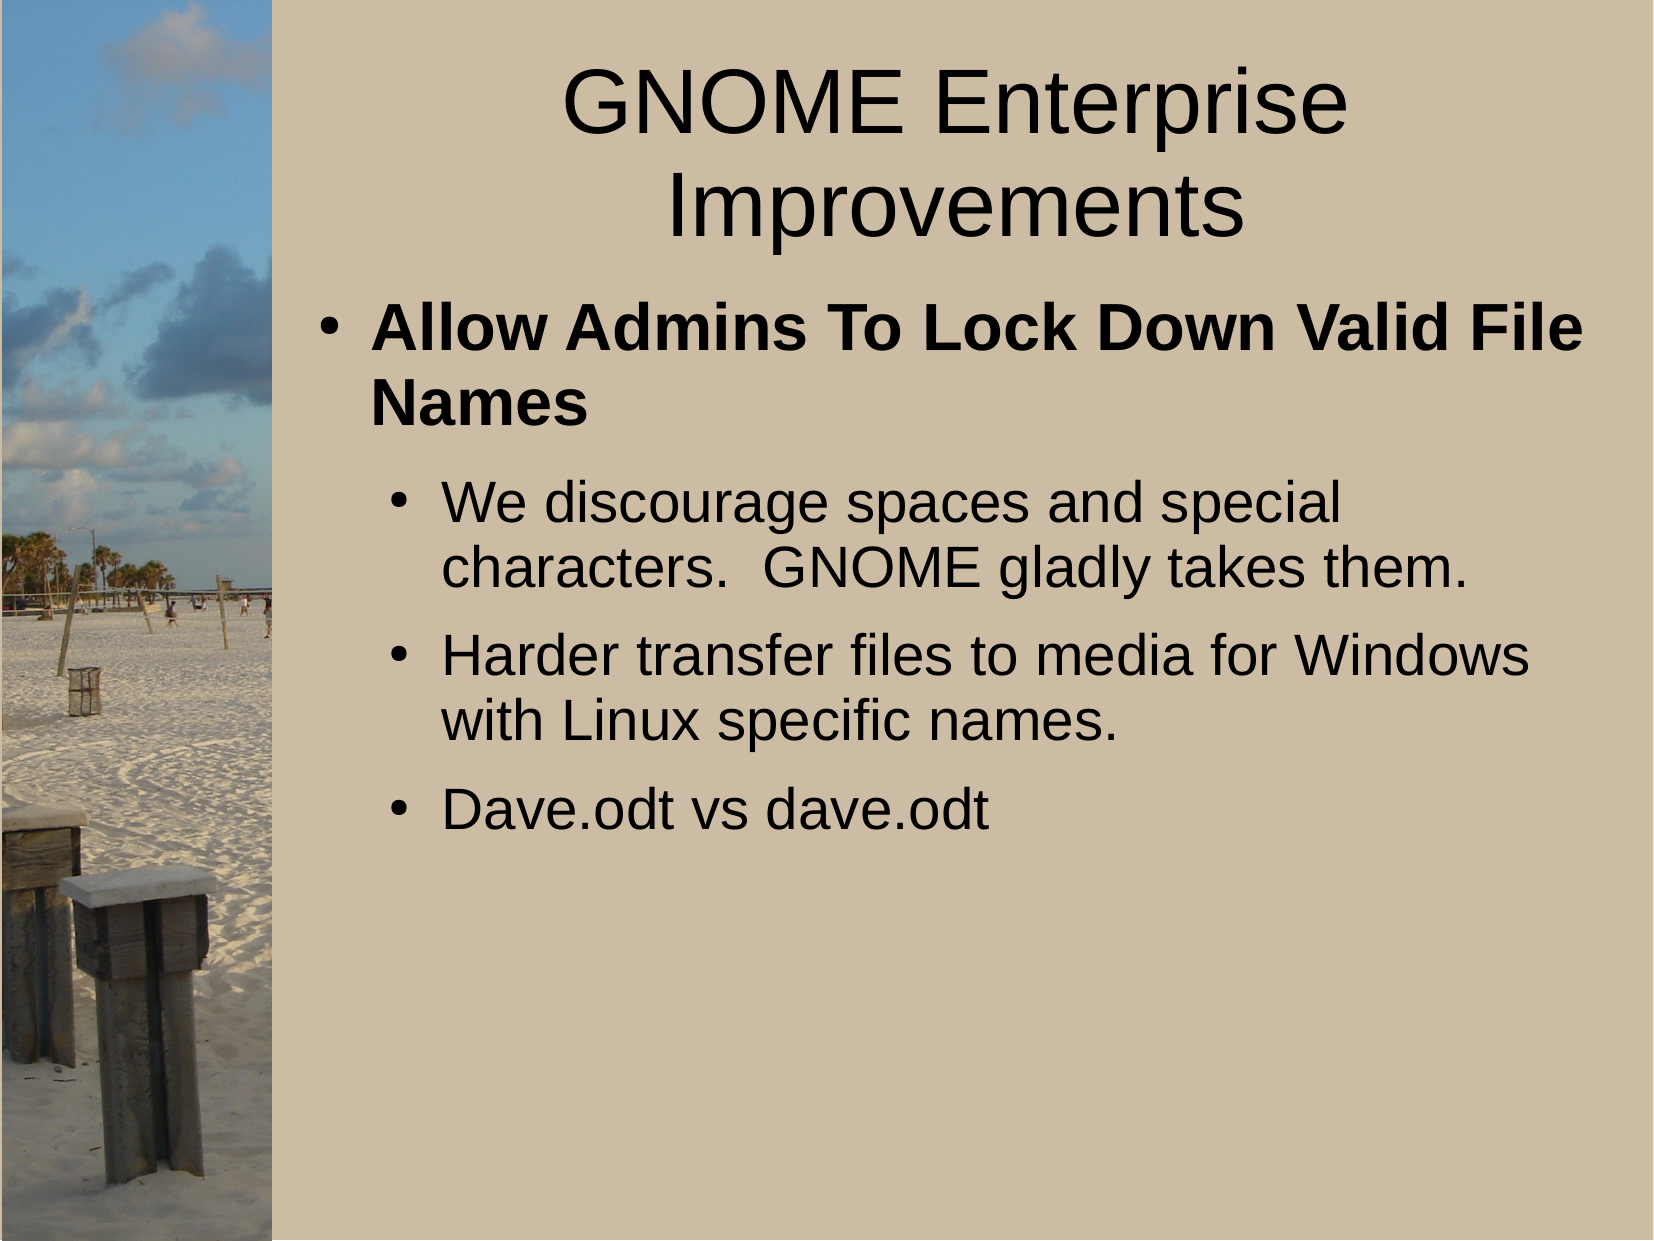

# GNOME Enterprise Improvements
Allow Admins To Lock Down Valid File Names
We discourage spaces and special characters. GNOME gladly takes them.
Harder transfer files to media for Windows with Linux specific names.
Dave.odt vs dave.odt